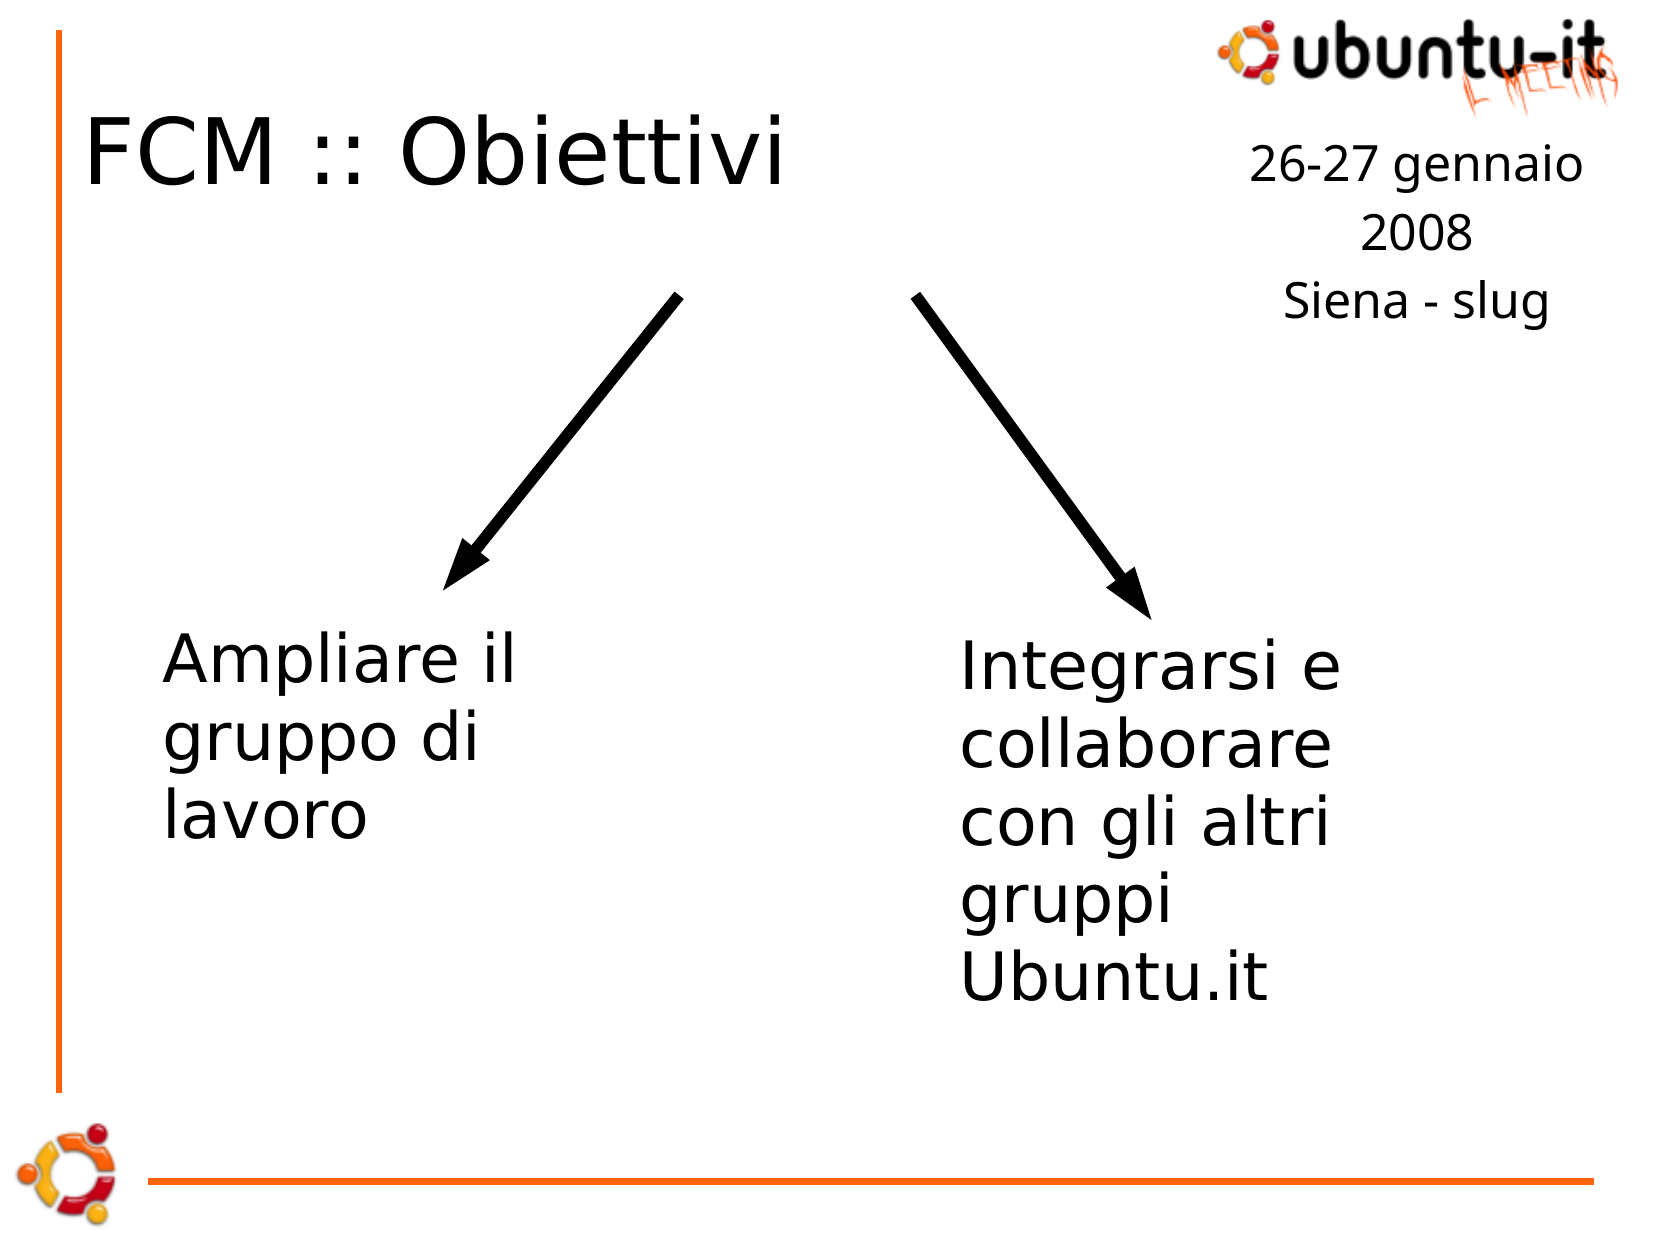

# FCM :: Obiettivi
Ampliare il
gruppo di lavoro
Integrarsi e collaborare con gli altri gruppi Ubuntu.it